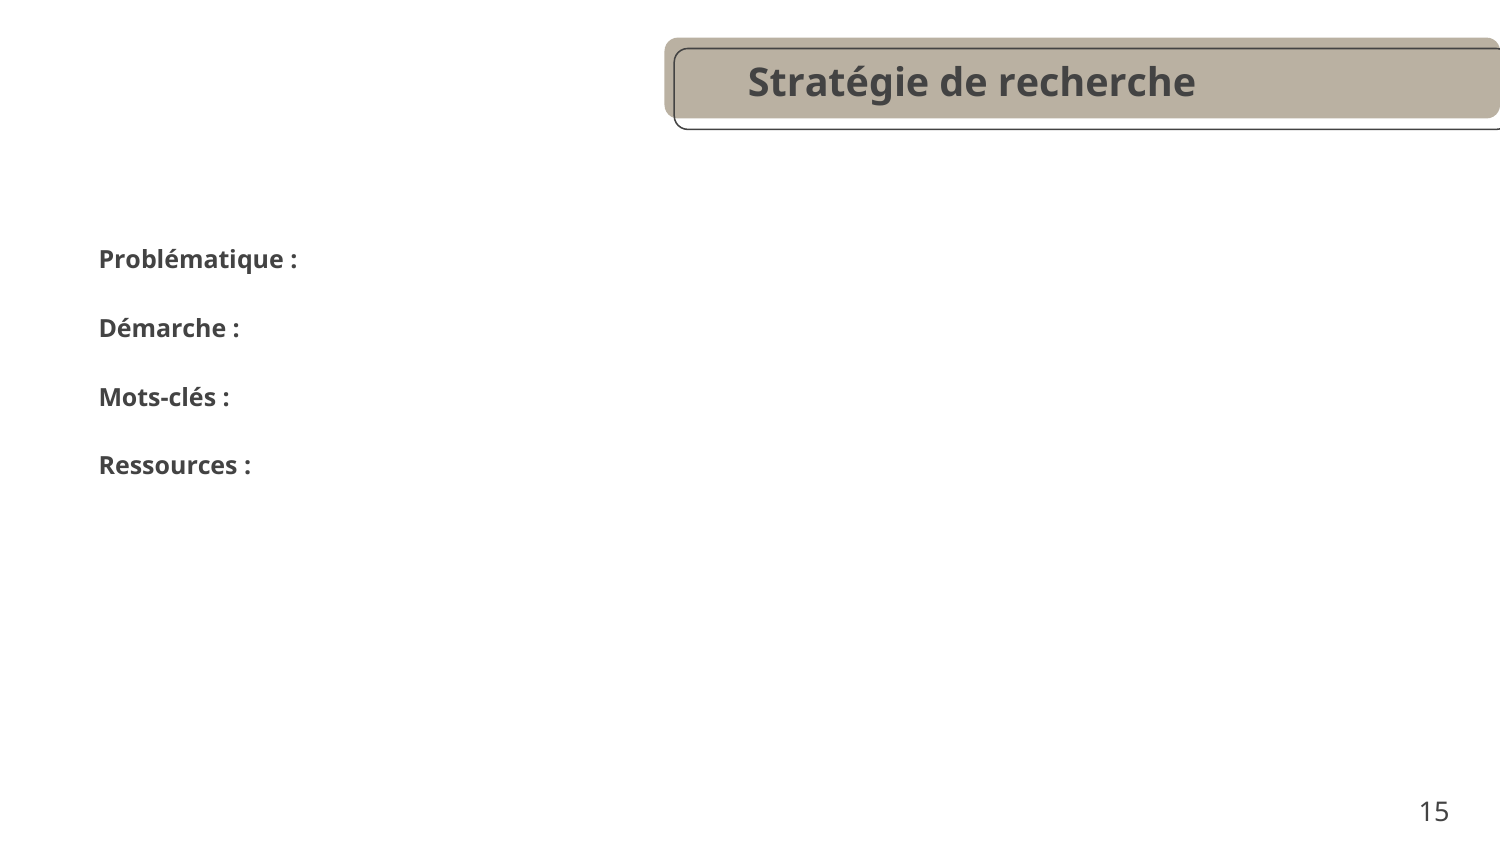

Stratégie de recherche
# Problématique :
Démarche :
Mots-clés :
Ressources :